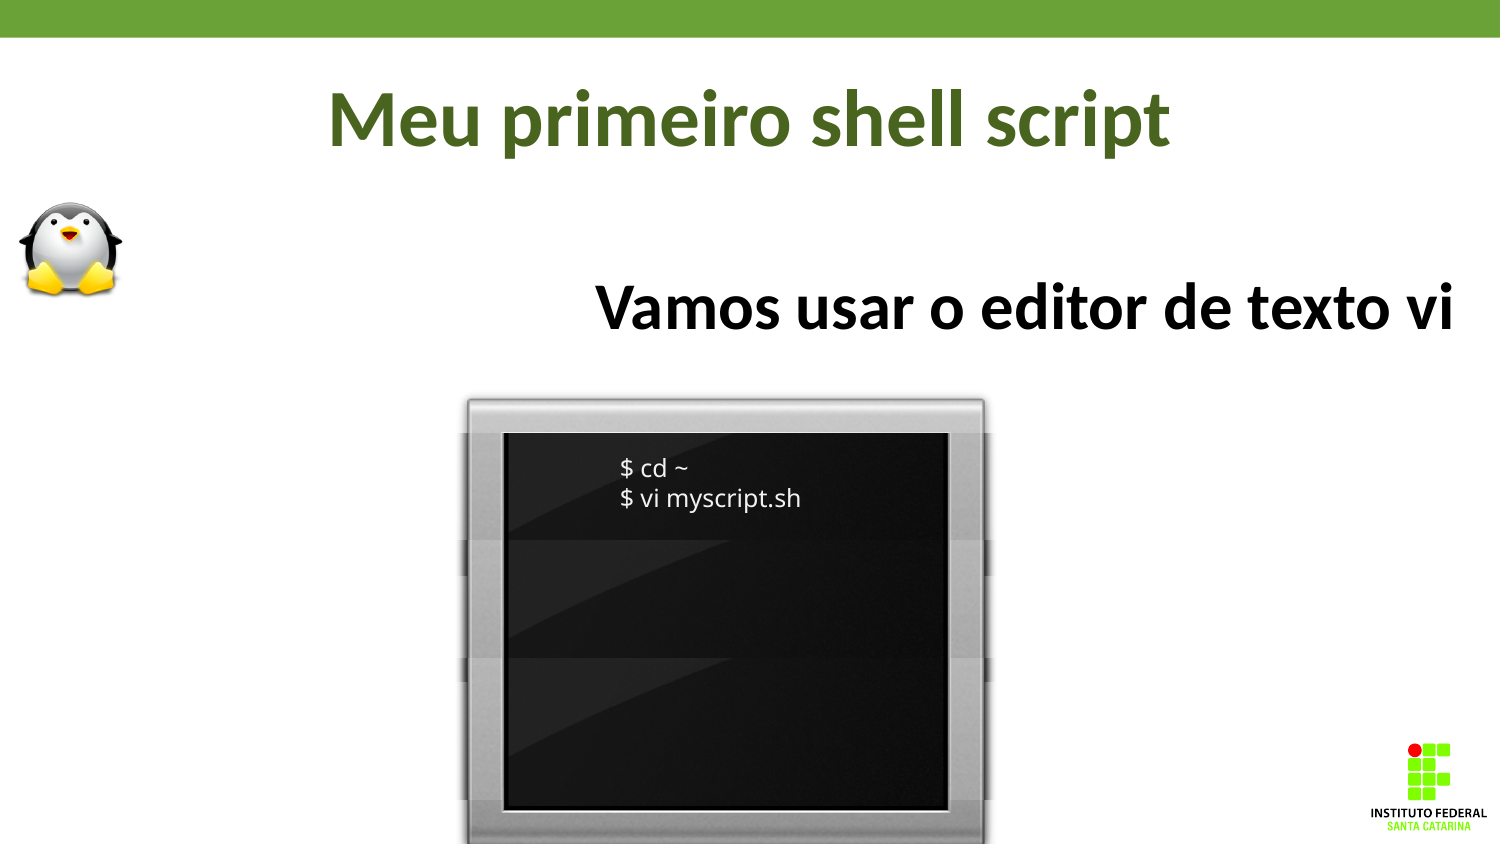

# Meu primeiro shell script
Vamos usar o editor de texto vi
$ cd ~
$ vi myscript.sh